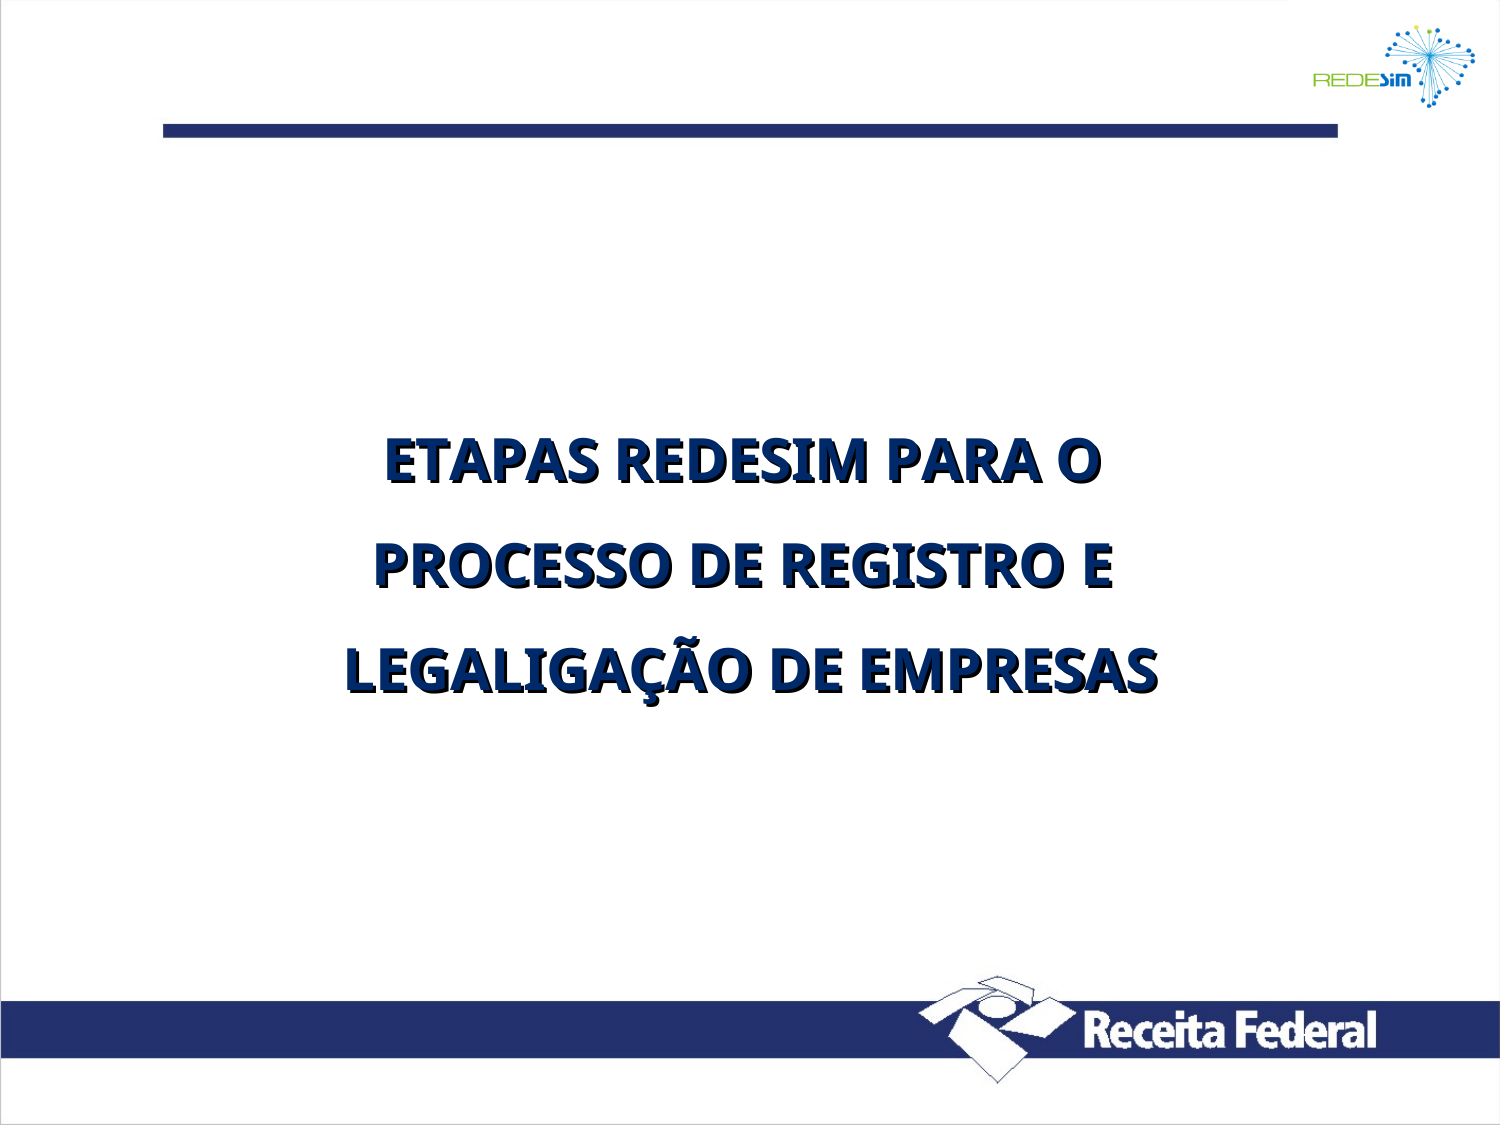

ETAPAS REDESIM PARA O
PROCESSO DE REGISTRO E
LEGALIGAÇÃO DE EMPRESAS